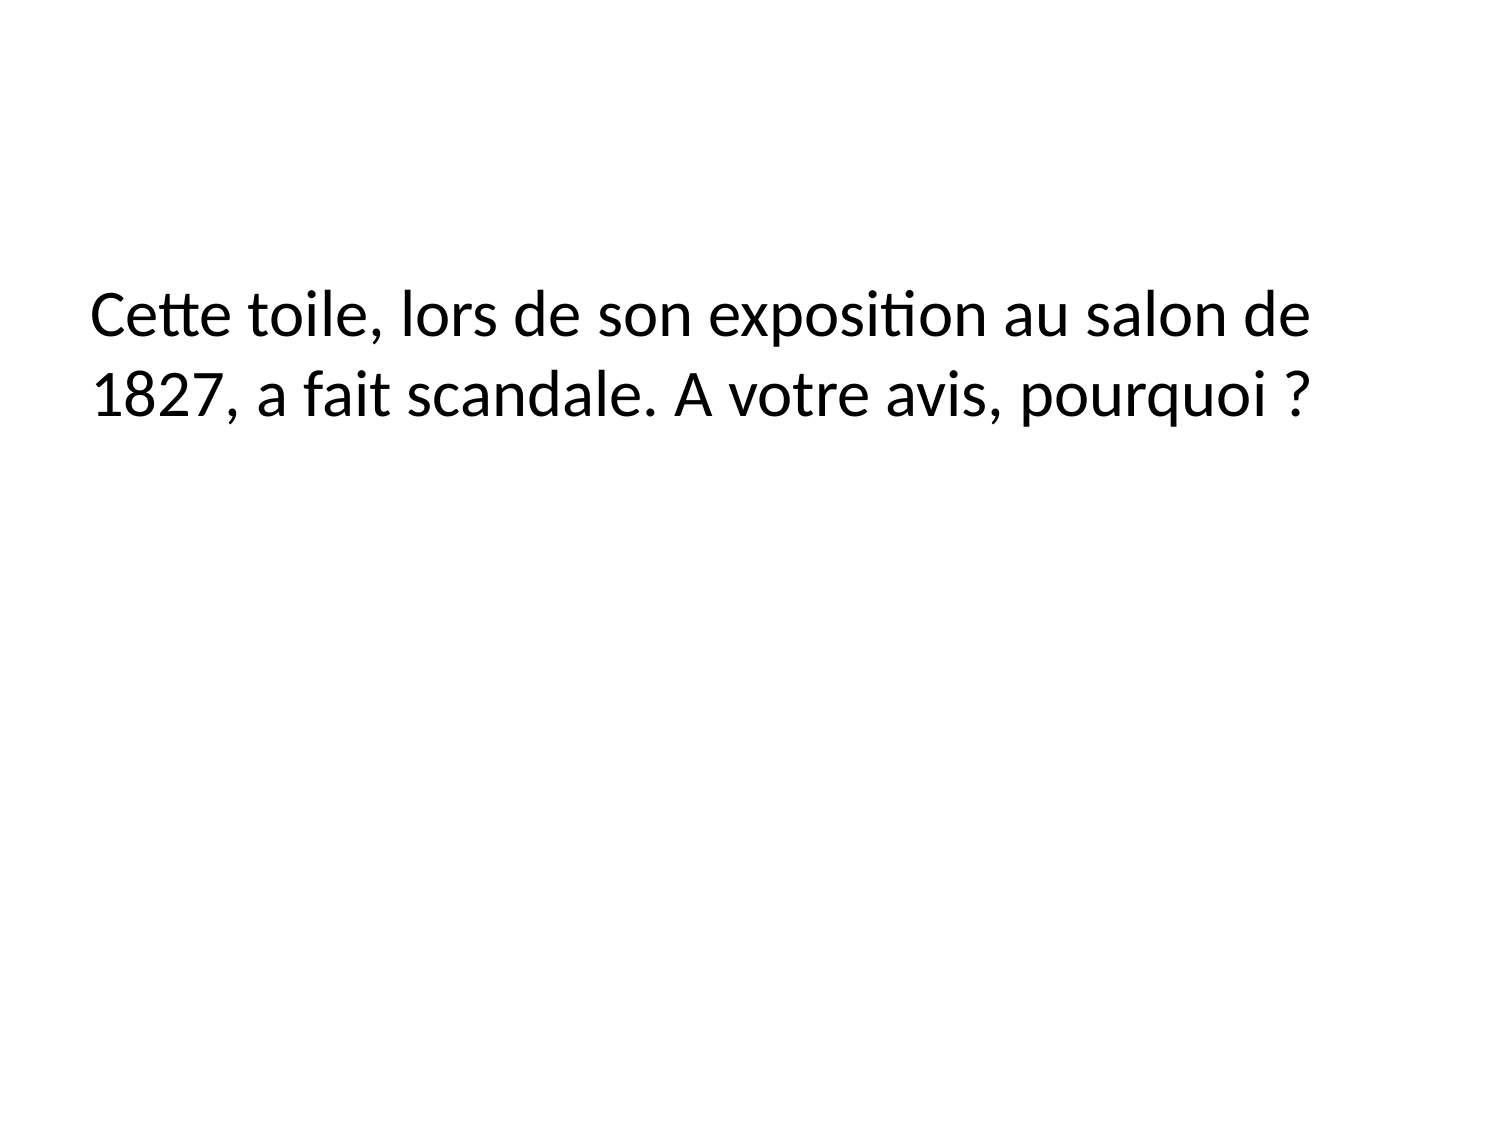

#
Cette toile, lors de son exposition au salon de 1827, a fait scandale. A votre avis, pourquoi ?